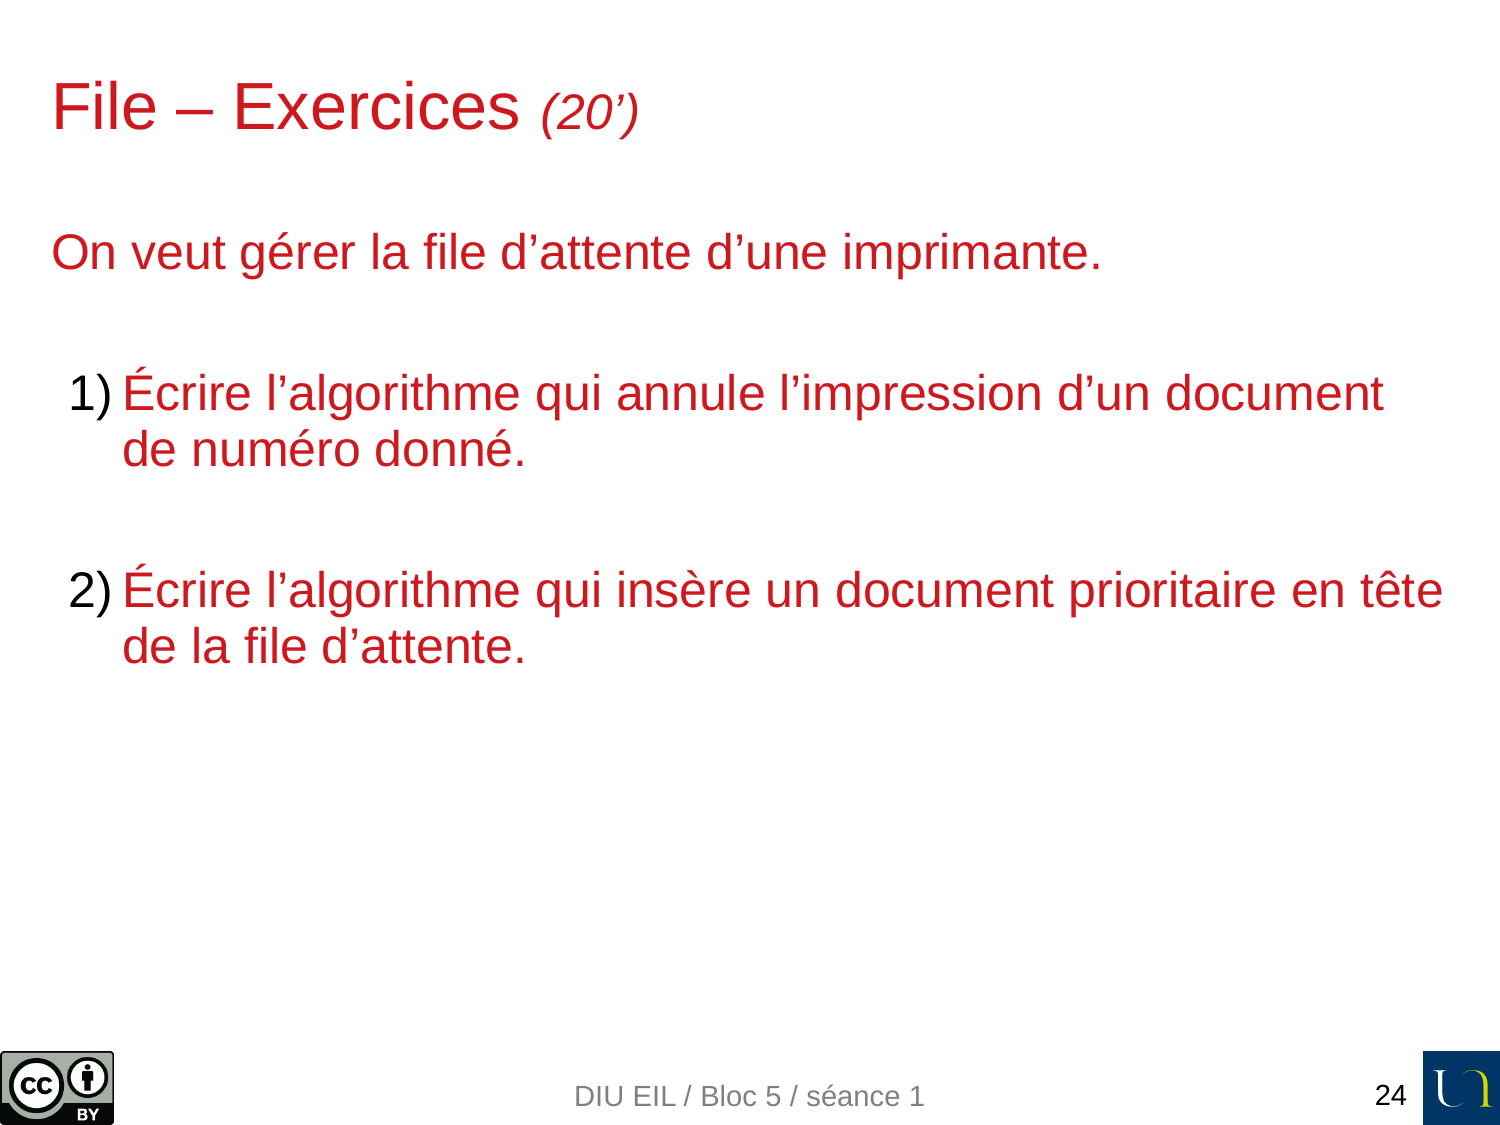

# File – Exercices (20’)
On veut gérer la file d’attente d’une imprimante.
Écrire l’algorithme qui annule l’impression d’un document de numéro donné.
Écrire l’algorithme qui insère un document prioritaire en tête de la file d’attente.
24